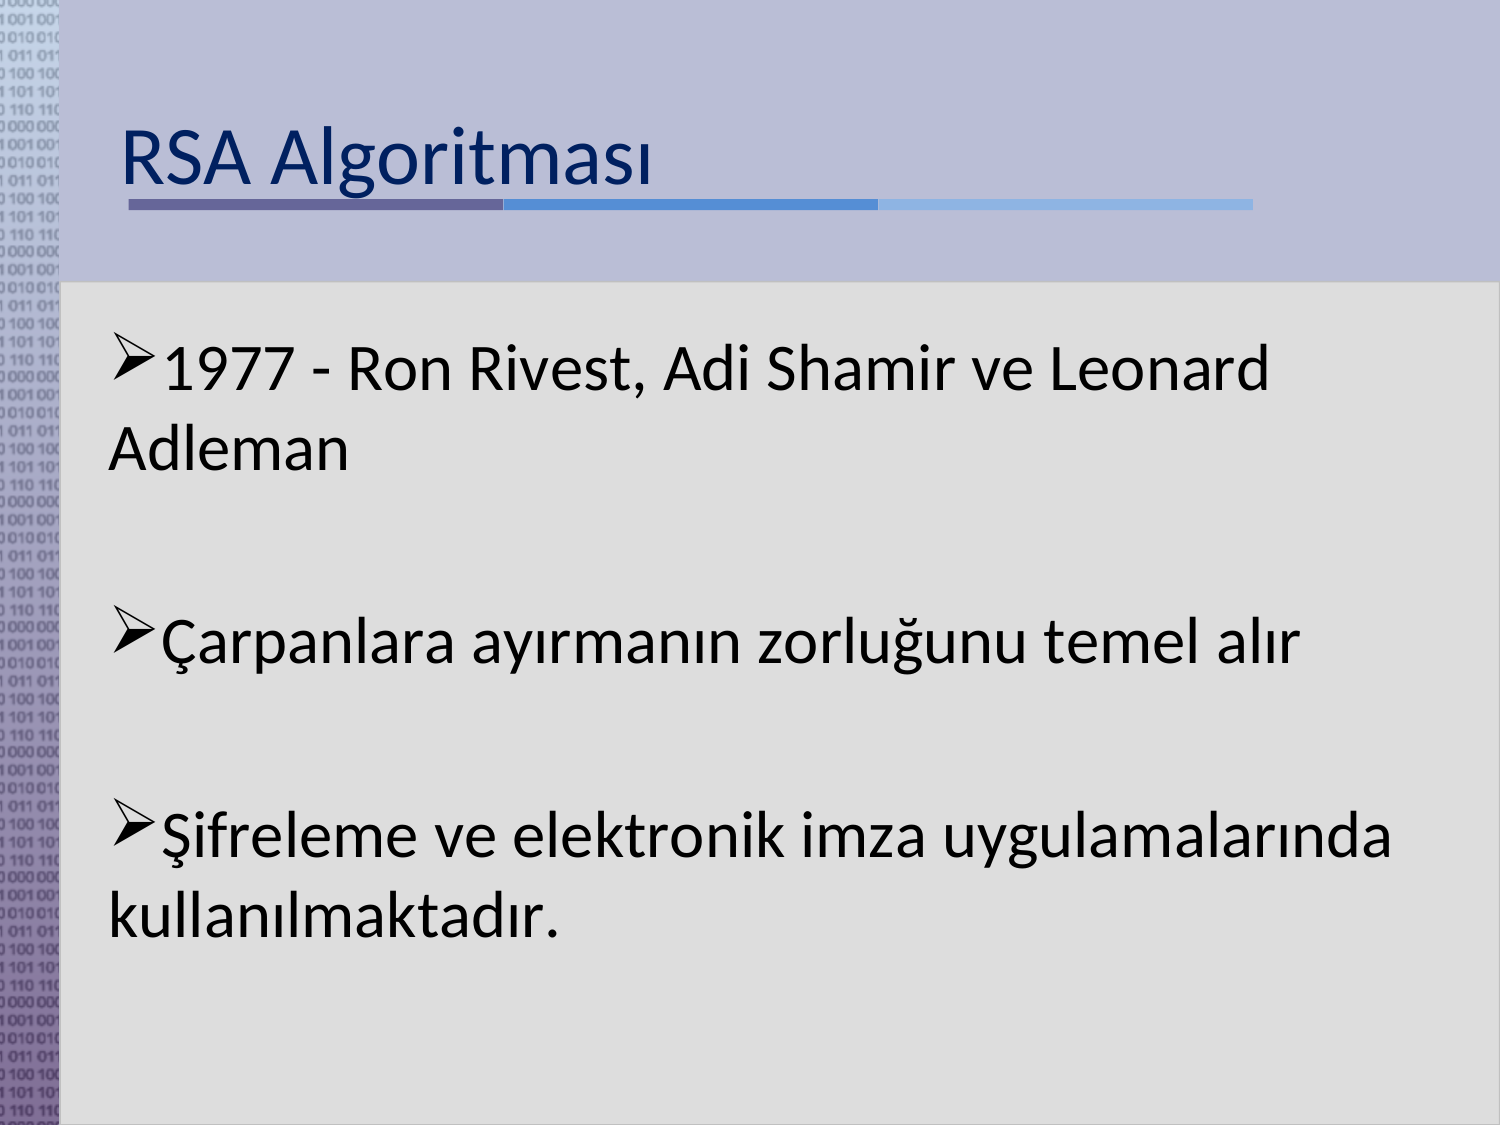

RSA Algoritması
1977 - Ron Rivest, Adi Shamir ve Leonard Adleman
Çarpanlara ayırmanın zorluğunu temel alır
Şifreleme ve elektronik imza uygulamalarında kullanılmaktadır.